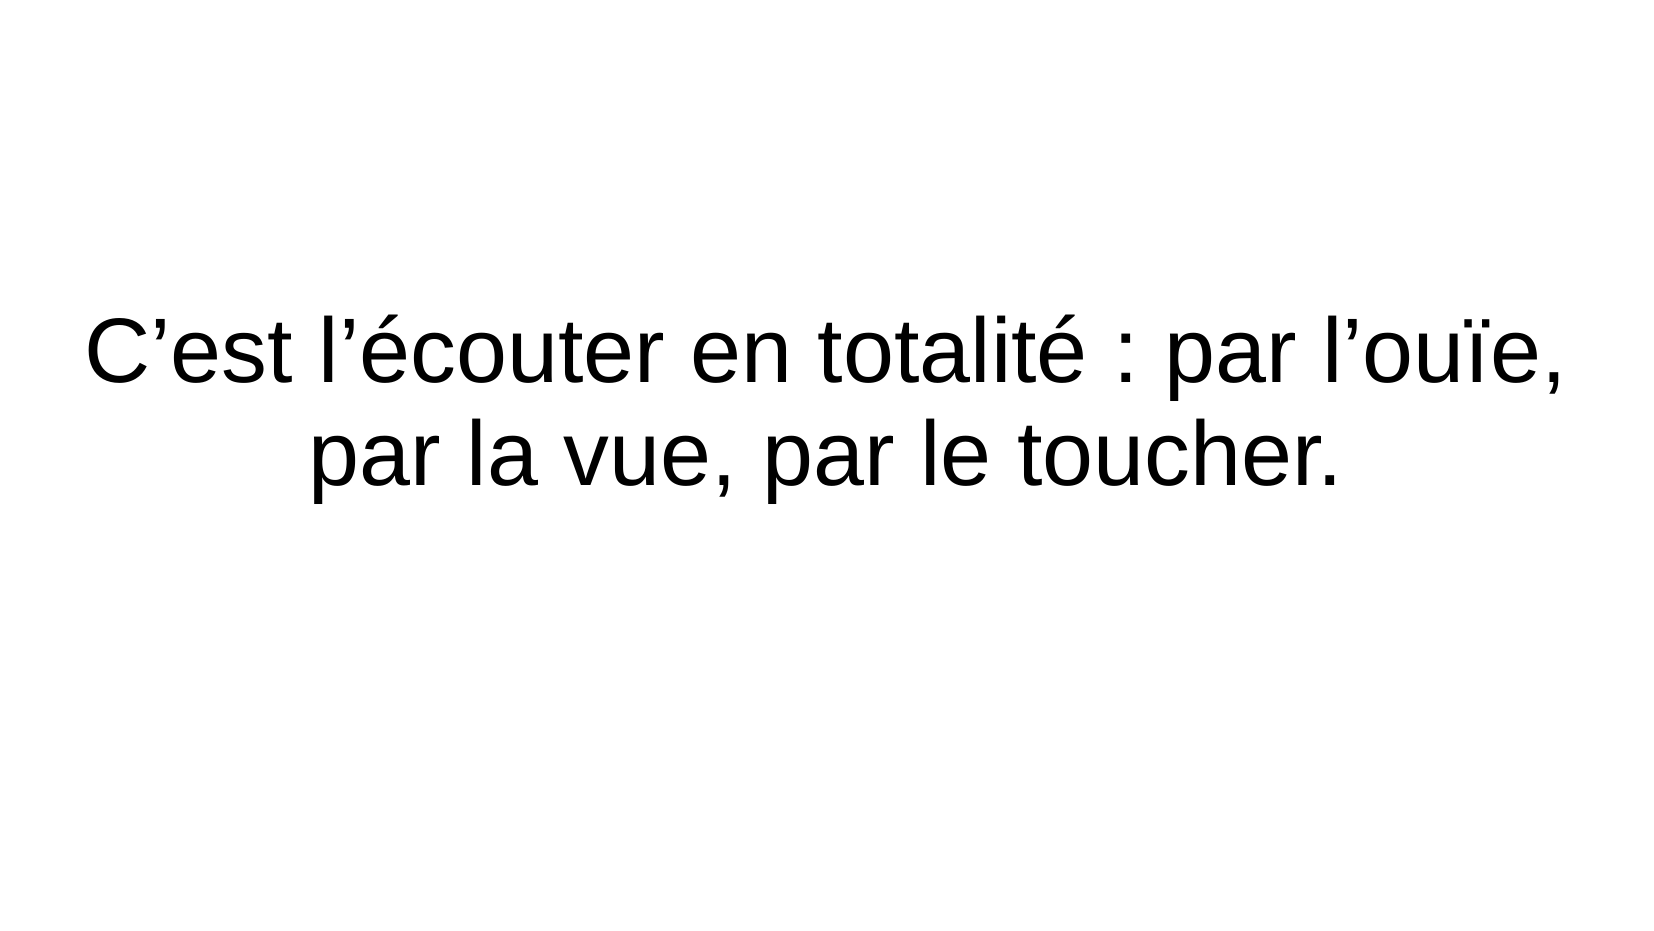

# C’est l’écouter en totalité : par l’ouïe, par la vue, par le toucher.